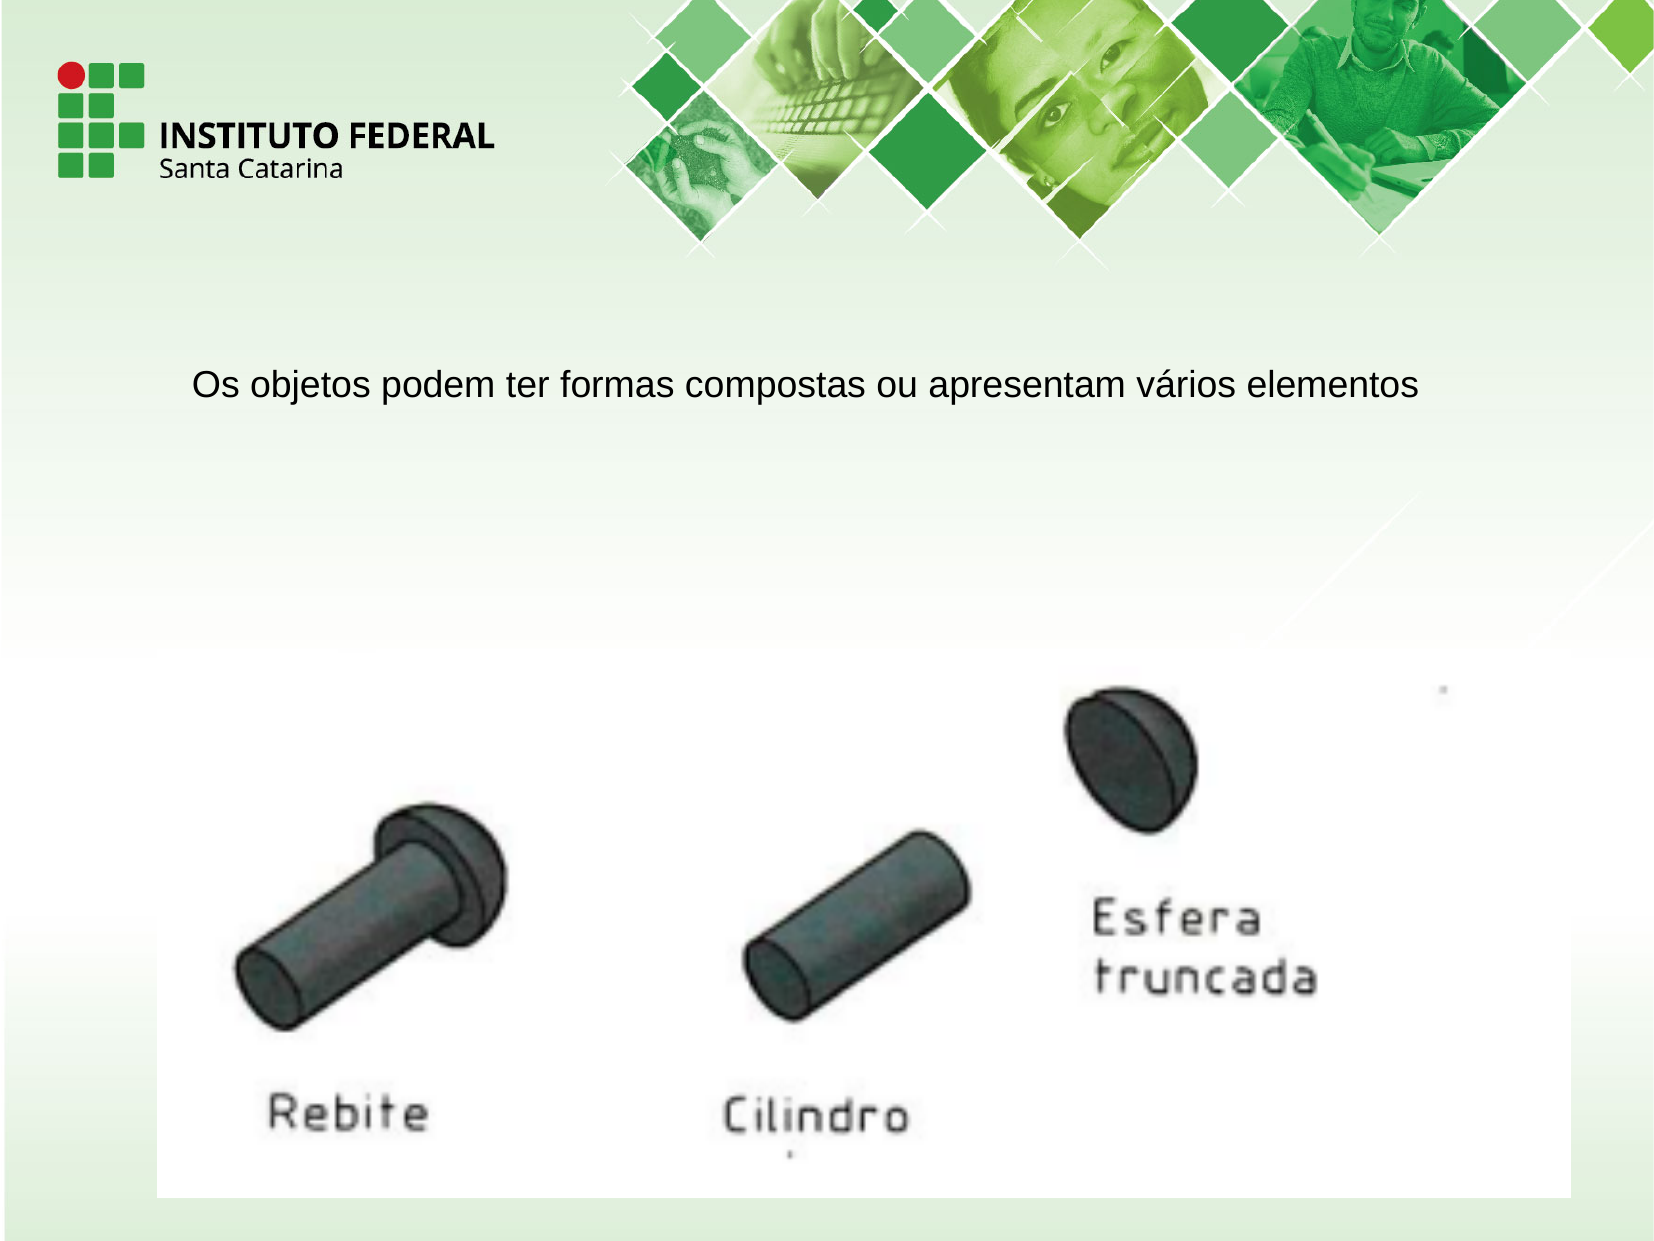

Os objetos podem ter formas compostas ou apresentam vários elementos